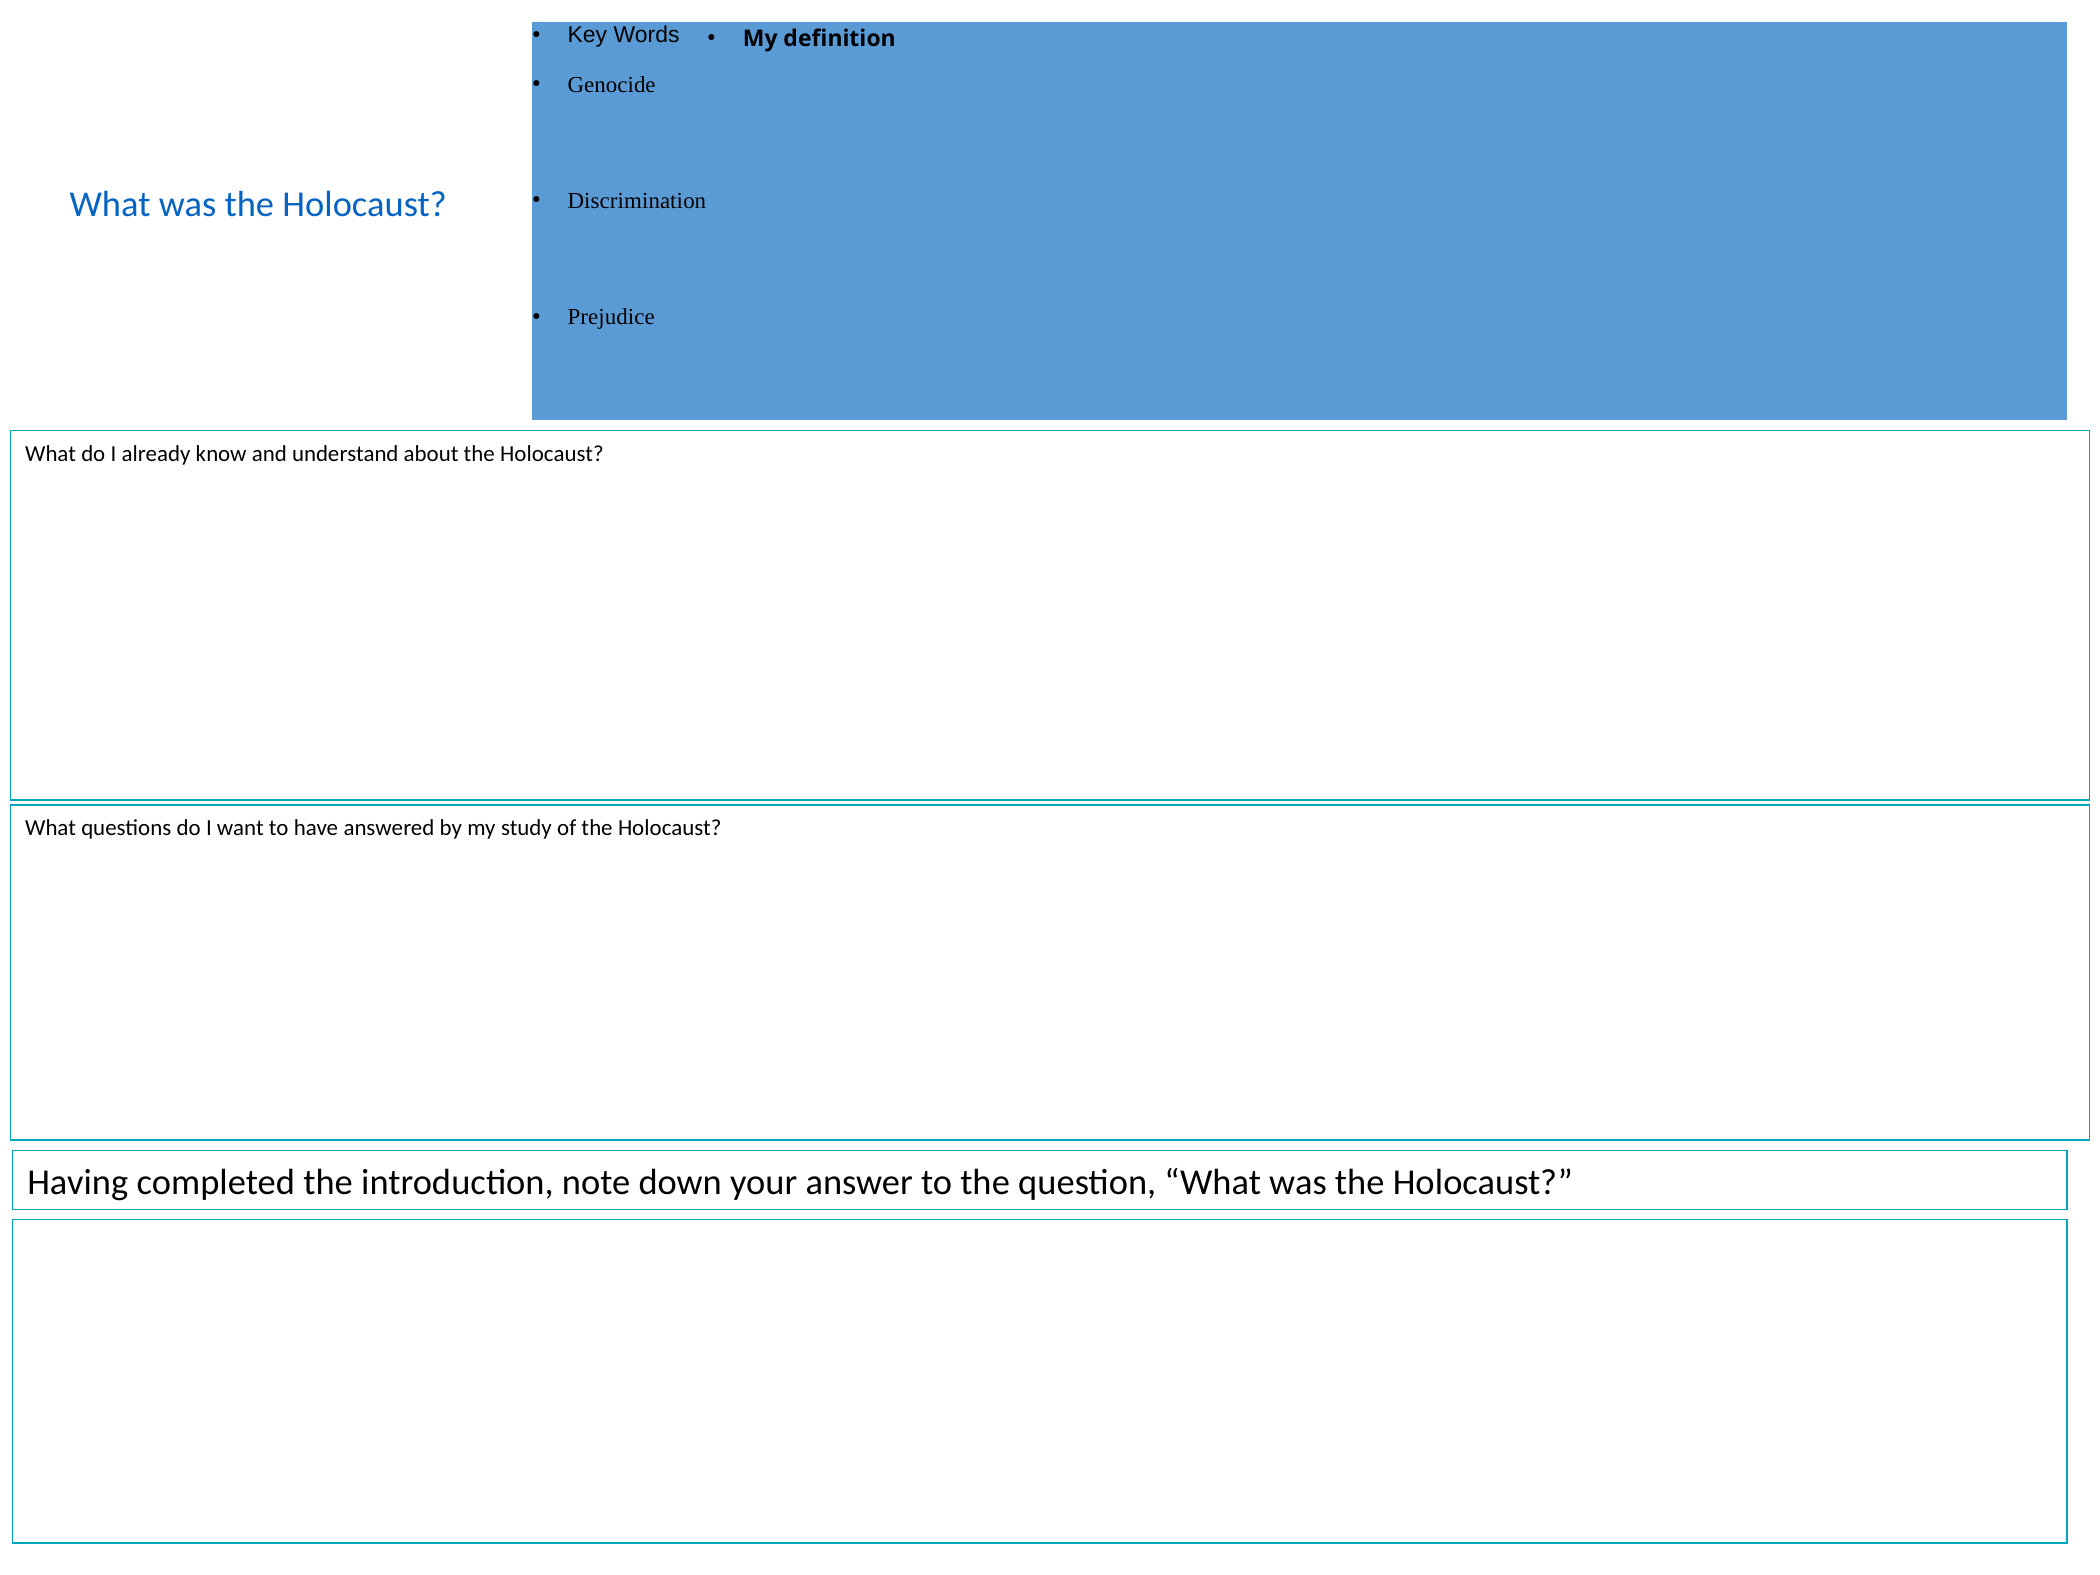

| Key Words | My definition |
| --- | --- |
| Genocide | |
| Discrimination | |
| Prejudice | |
What was the Holocaust?
What do I already know and understand about the Holocaust?
What questions do I want to have answered by my study of the Holocaust?
Having completed the introduction, note down your answer to the question, “What was the Holocaust?”